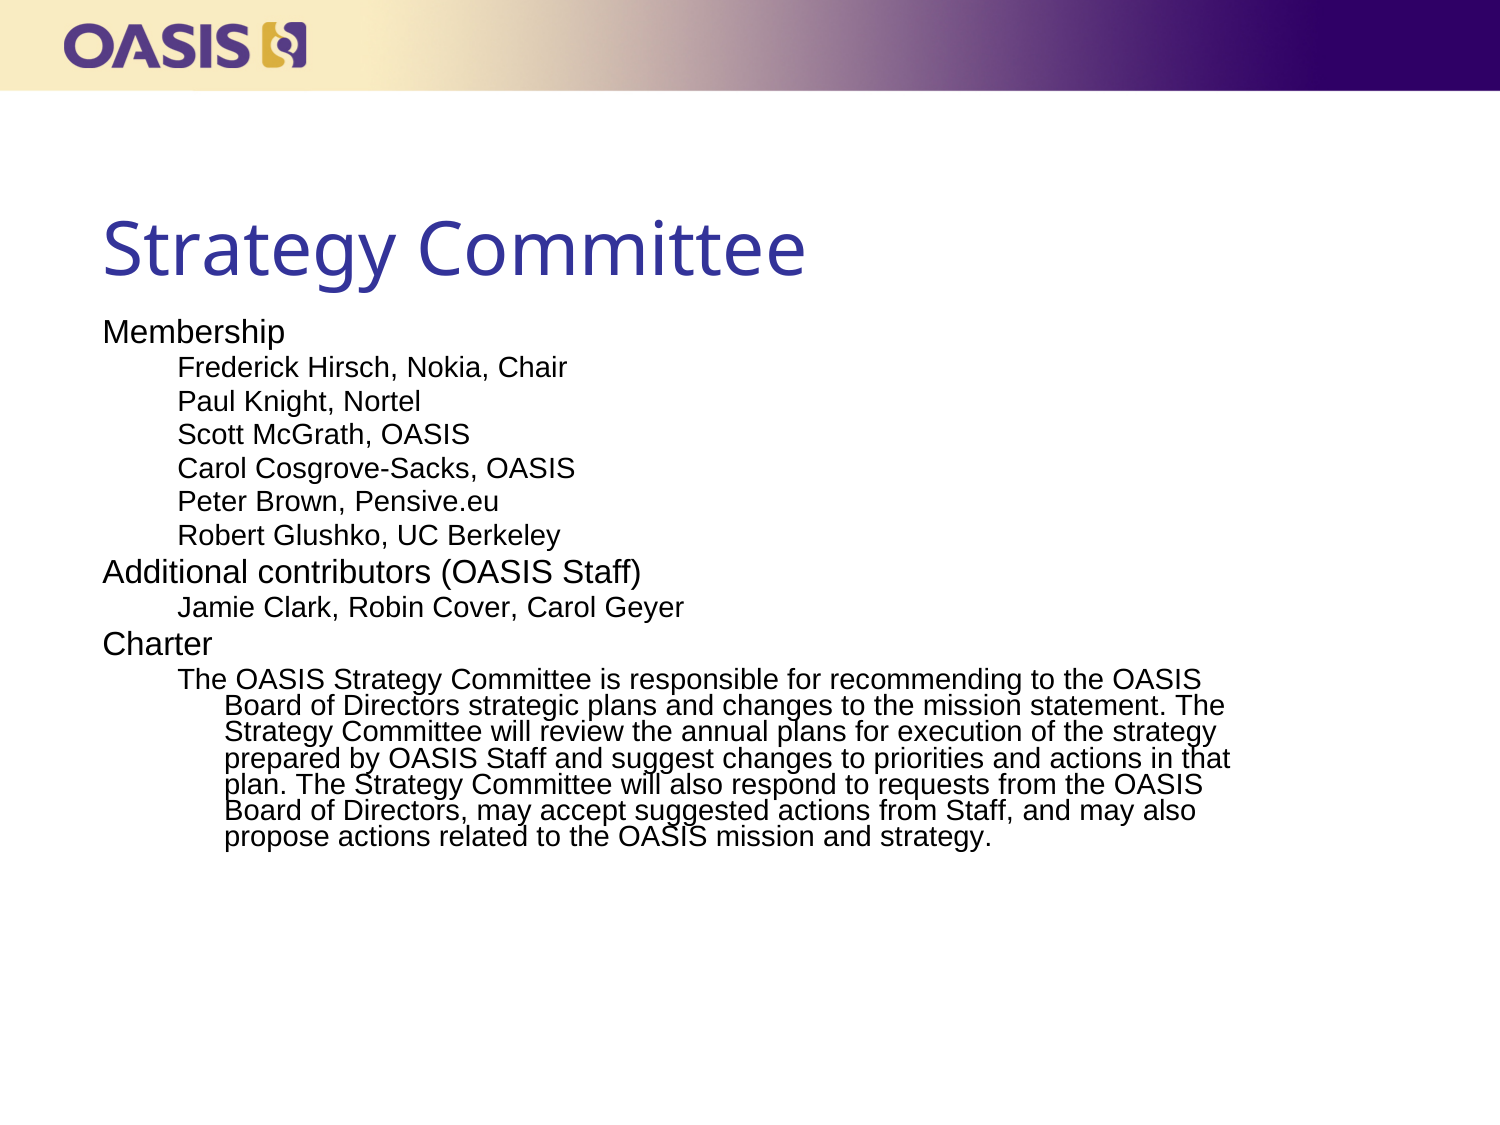

# Strategy Committee
Membership
Frederick Hirsch, Nokia, Chair
Paul Knight, Nortel
Scott McGrath, OASIS
Carol Cosgrove-Sacks, OASIS
Peter Brown, Pensive.eu
Robert Glushko, UC Berkeley
Additional contributors (OASIS Staff)‏
Jamie Clark, Robin Cover, Carol Geyer
Charter
The OASIS Strategy Committee is responsible for recommending to the OASIS Board of Directors strategic plans and changes to the mission statement. The Strategy Committee will review the annual plans for execution of the strategy prepared by OASIS Staff and suggest changes to priorities and actions in that plan. The Strategy Committee will also respond to requests from the OASIS Board of Directors, may accept suggested actions from Staff, and may also propose actions related to the OASIS mission and strategy.